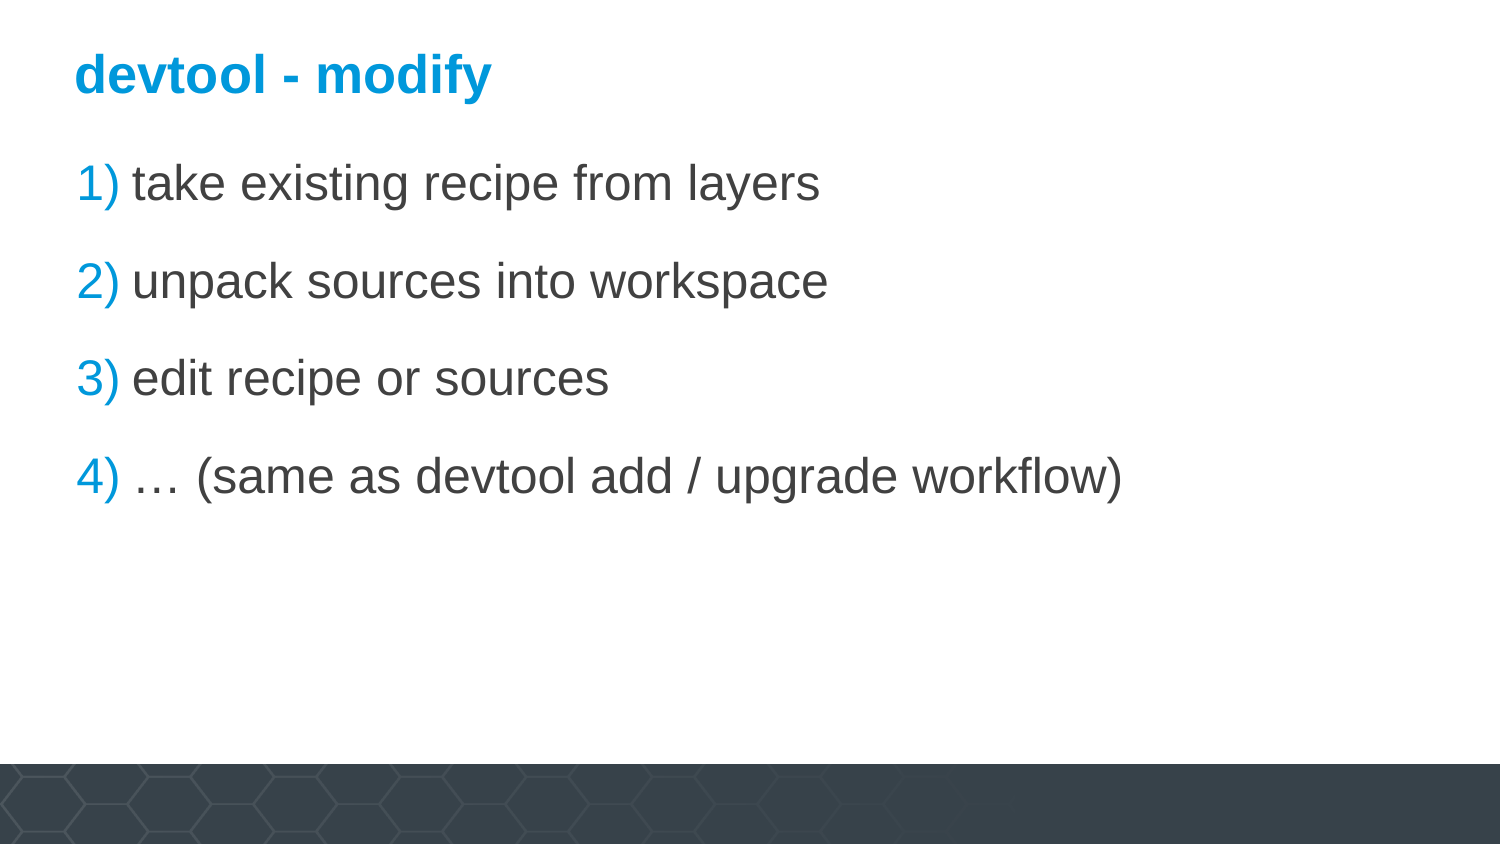

devtool - modify
take existing recipe from layers
unpack sources into workspace
edit recipe or sources
… (same as devtool add / upgrade workflow)